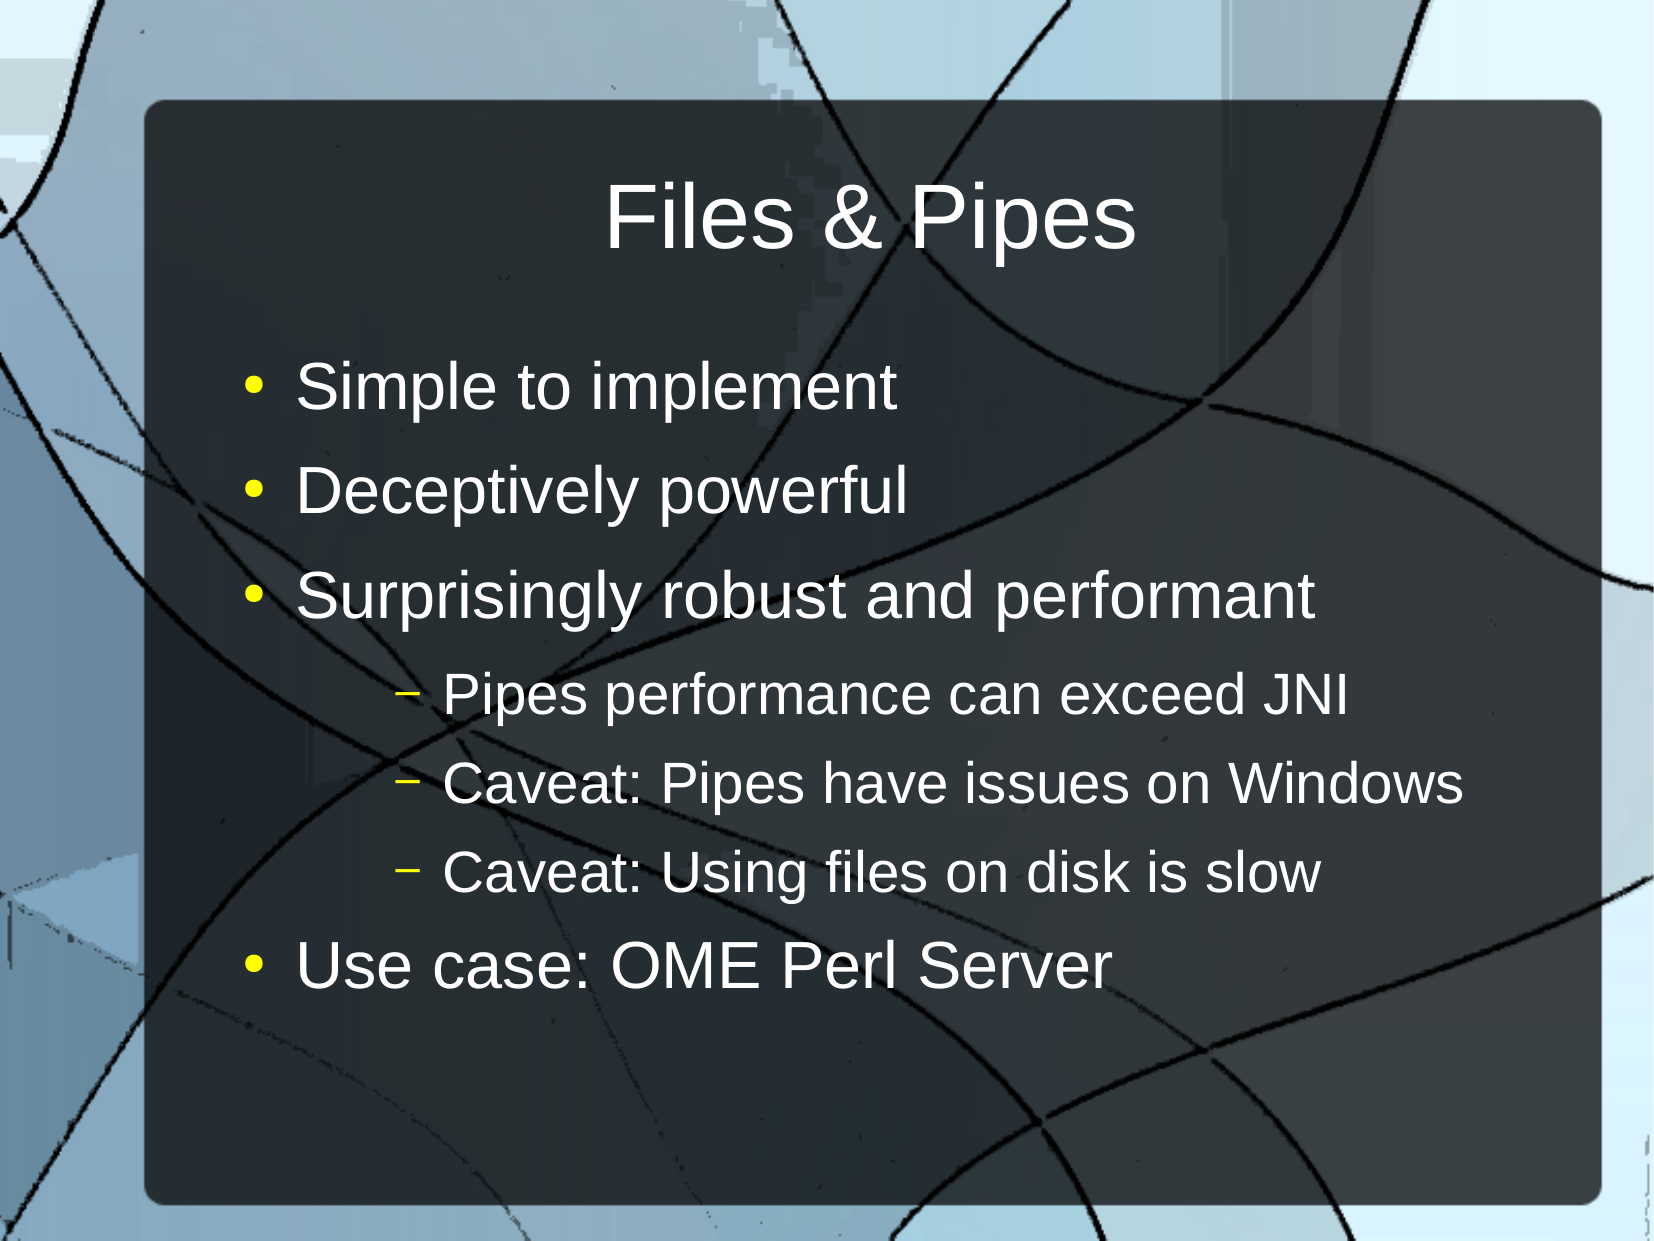

# Files & Pipes
Simple to implement
Deceptively powerful
Surprisingly robust and performant
Pipes performance can exceed JNI
Caveat: Pipes have issues on Windows
Caveat: Using files on disk is slow
Use case: OME Perl Server